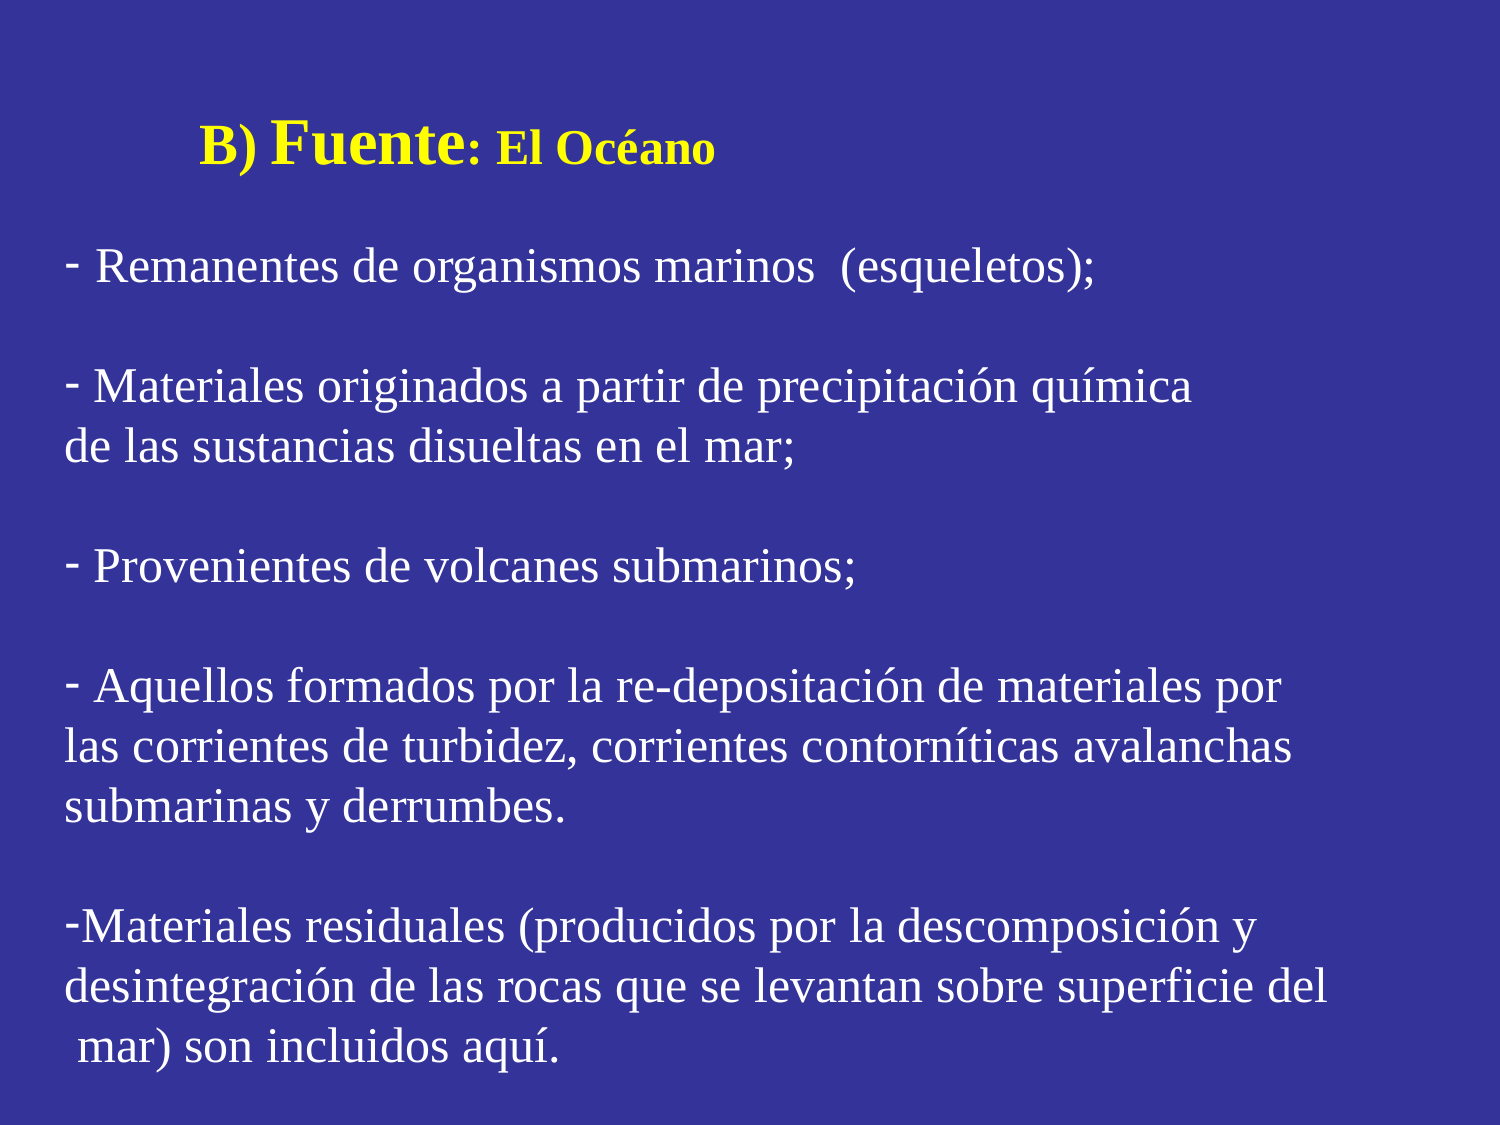

B) Fuente: El Océano
 Remanentes de organismos marinos (esqueletos);
 Materiales originados a partir de precipitación química
de las sustancias disueltas en el mar;
 Provenientes de volcanes submarinos;
 Aquellos formados por la re-depositación de materiales por
las corrientes de turbidez, corrientes contorníticas avalanchas
submarinas y derrumbes.
Materiales residuales (producidos por la descomposición y
desintegración de las rocas que se levantan sobre superficie del
 mar) son incluidos aquí.